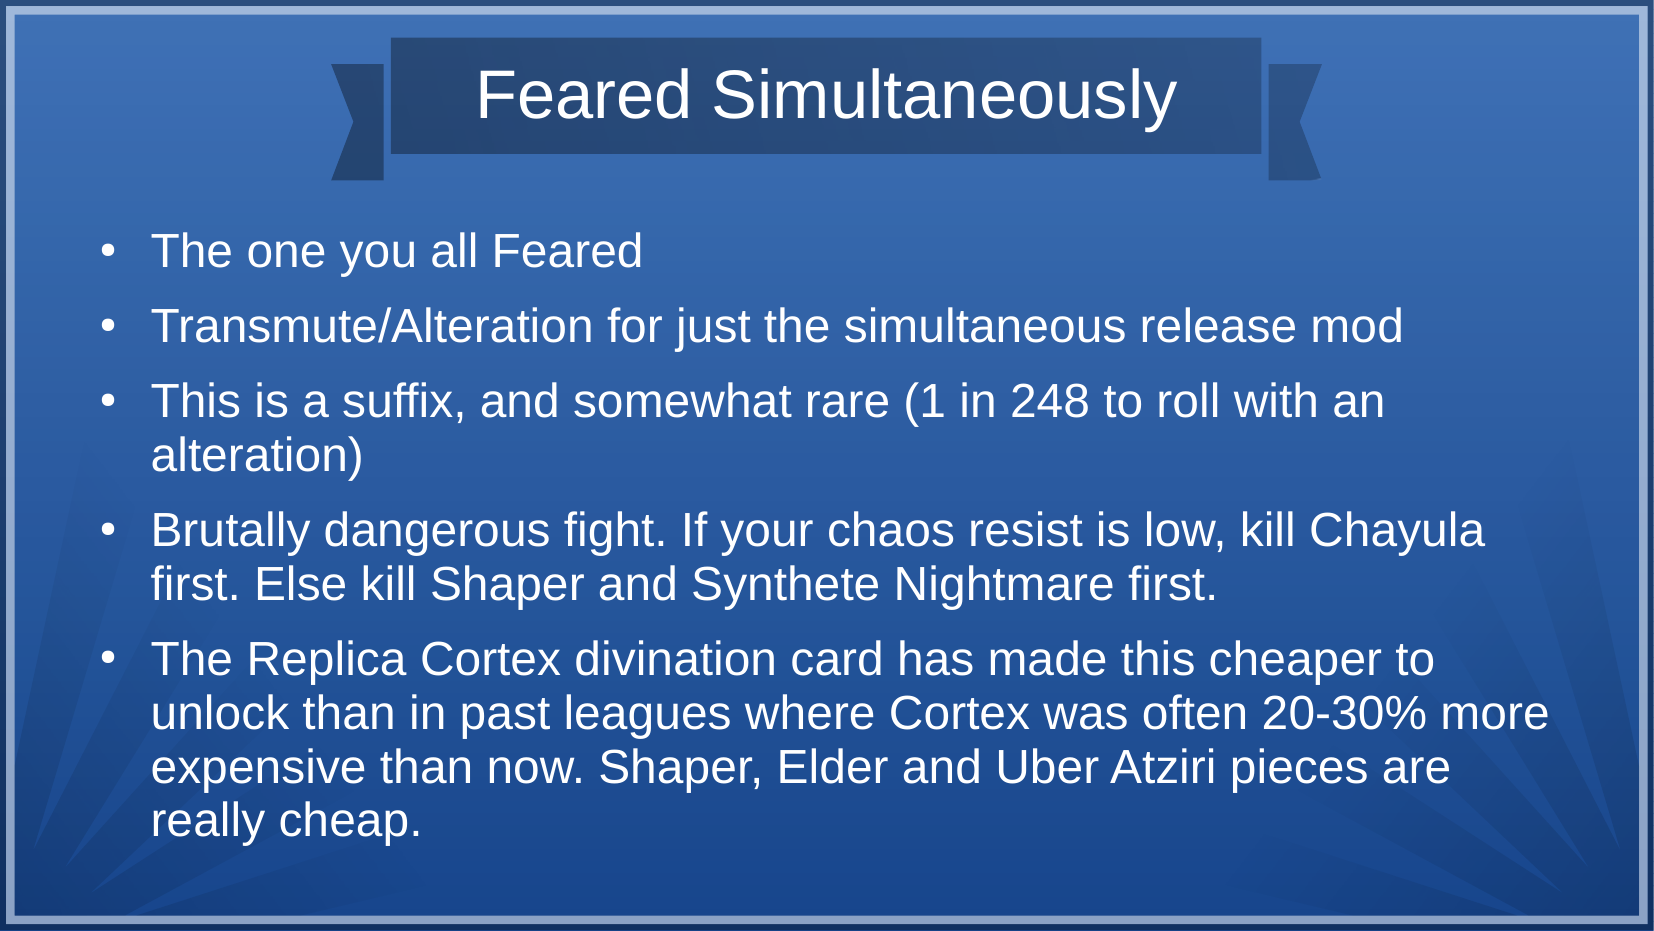

# Feared Simultaneously
The one you all Feared
Transmute/Alteration for just the simultaneous release mod
This is a suffix, and somewhat rare (1 in 248 to roll with an alteration)
Brutally dangerous fight. If your chaos resist is low, kill Chayula first. Else kill Shaper and Synthete Nightmare first.
The Replica Cortex divination card has made this cheaper to unlock than in past leagues where Cortex was often 20-30% more expensive than now. Shaper, Elder and Uber Atziri pieces are really cheap.